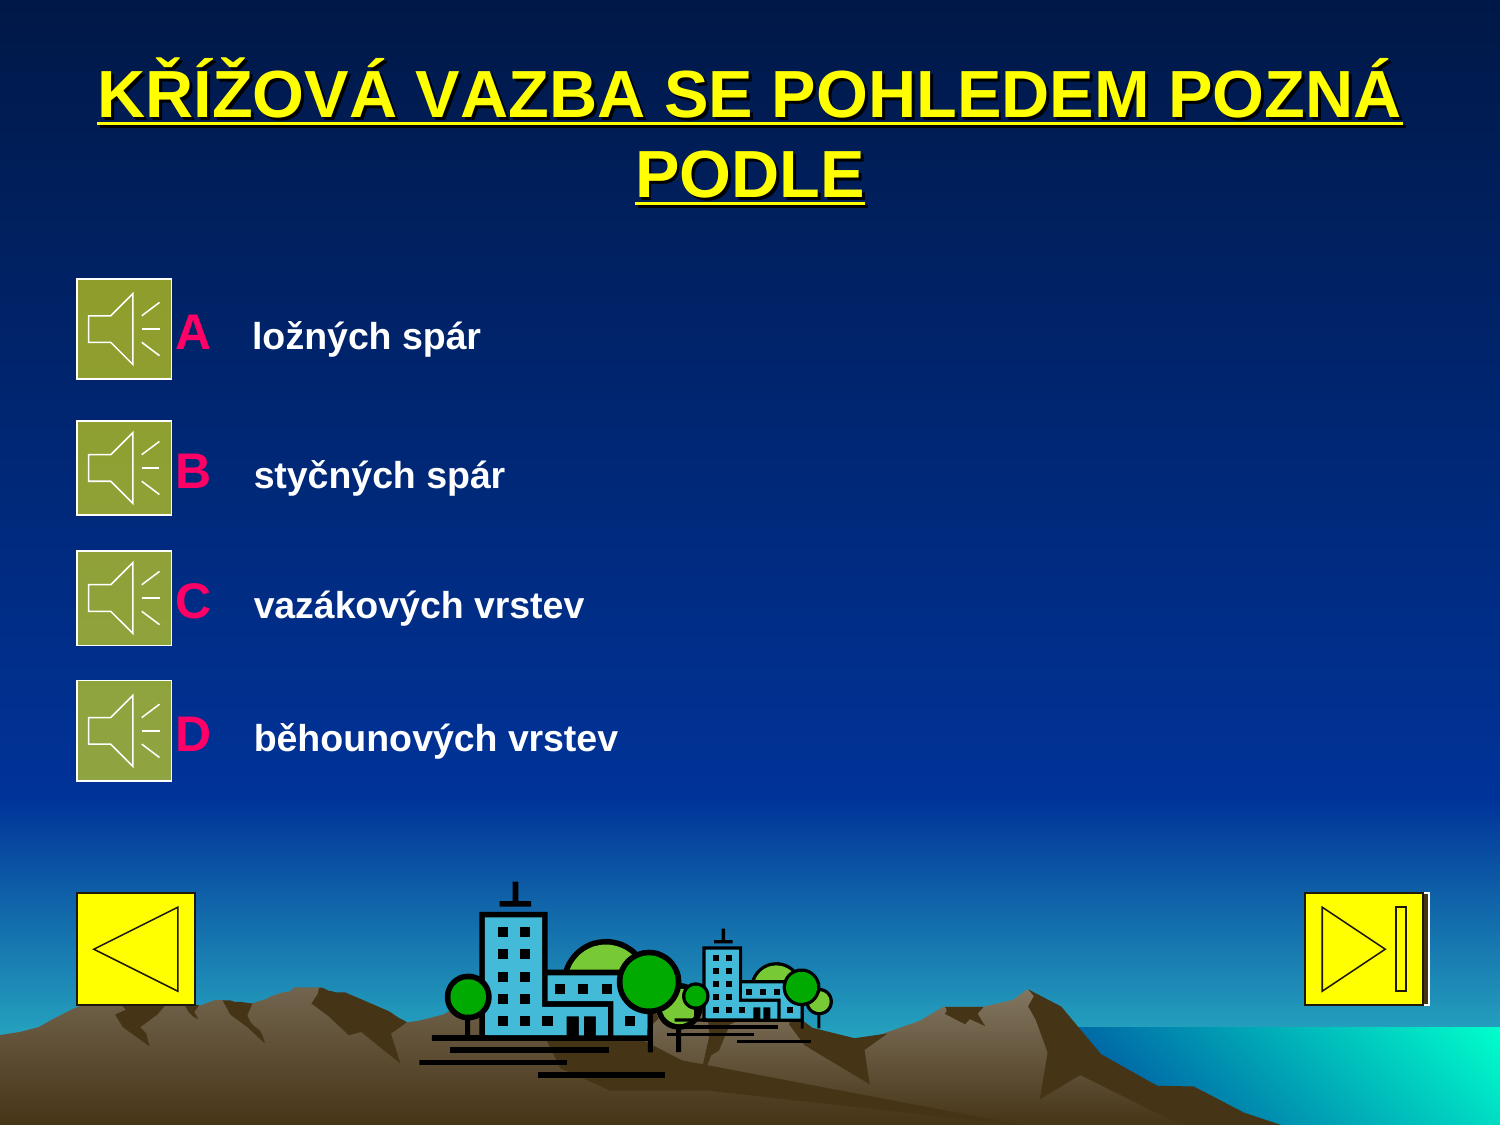

# KŘÍŽOVÁ VAZBA SE POHLEDEM POZNÁ PODLE
 A ložných spár
 B styčných spár
 C vazákových vrstev
 D běhounových vrstev